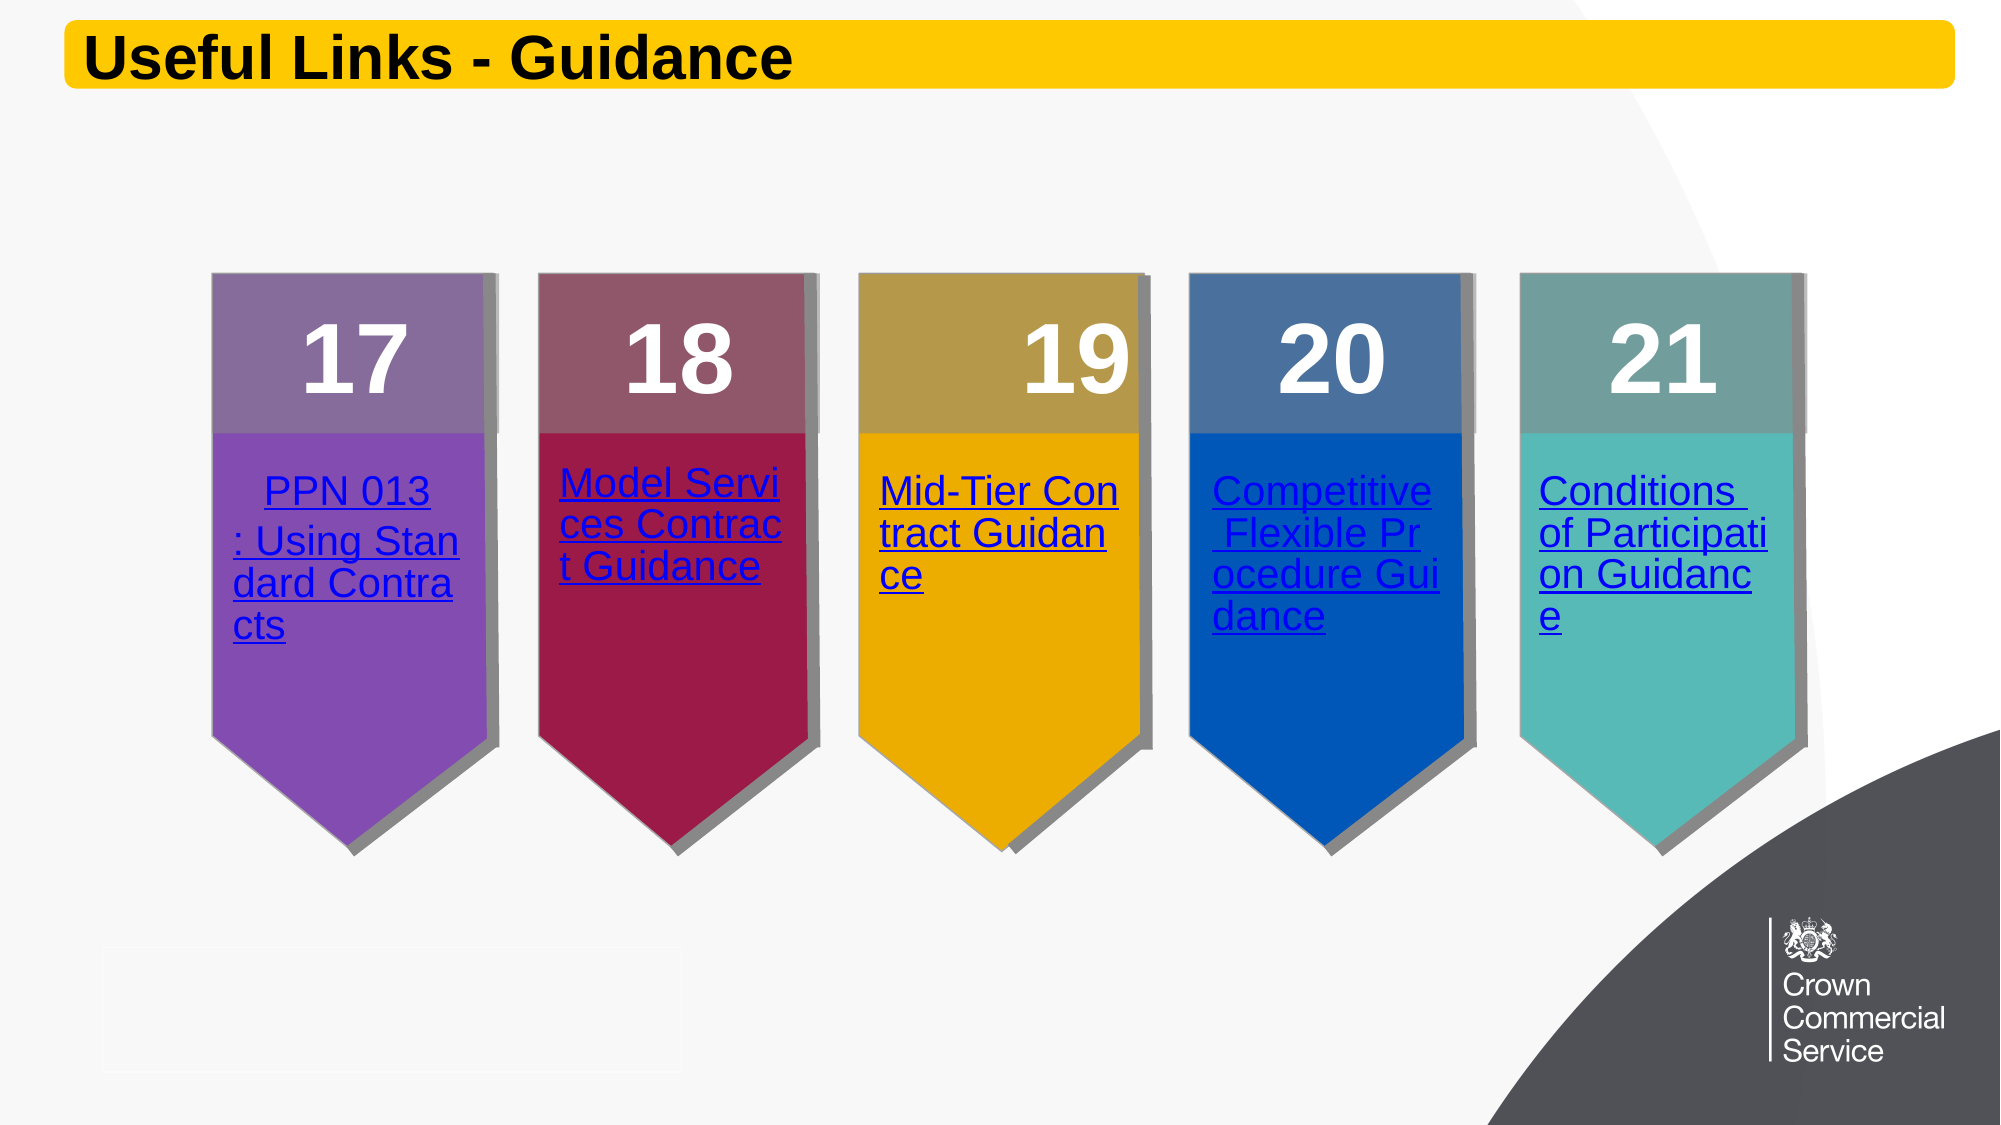

Useful Links - Guidance
17
18
19
20
21
Model Services Contract Guidance
Competitive Flexible Procedure Guidance
Conditions of Participation Guidance
PPN 013: Using Standard Contracts
Mid-Tier Contract Guidance